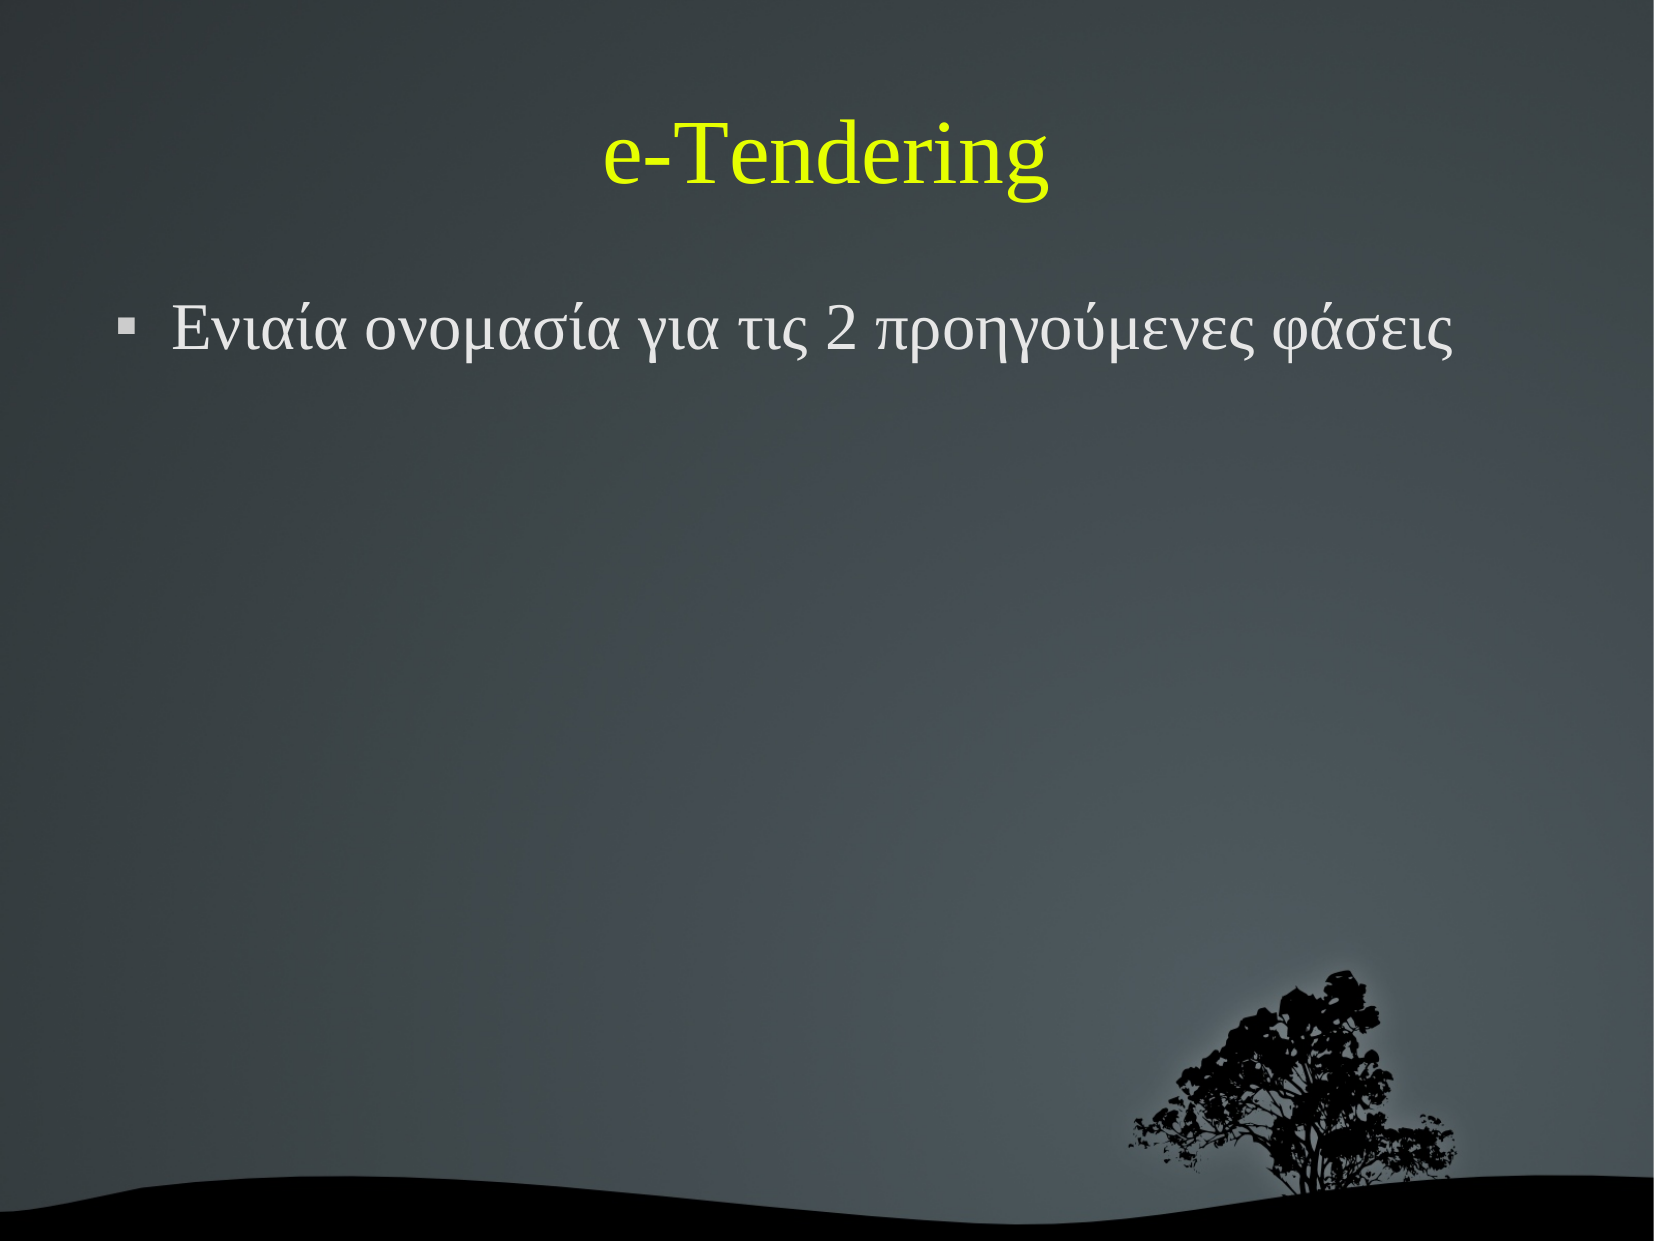

# e-Tendering
Ενιαία ονομασία για τις 2 προηγούμενες φάσεις